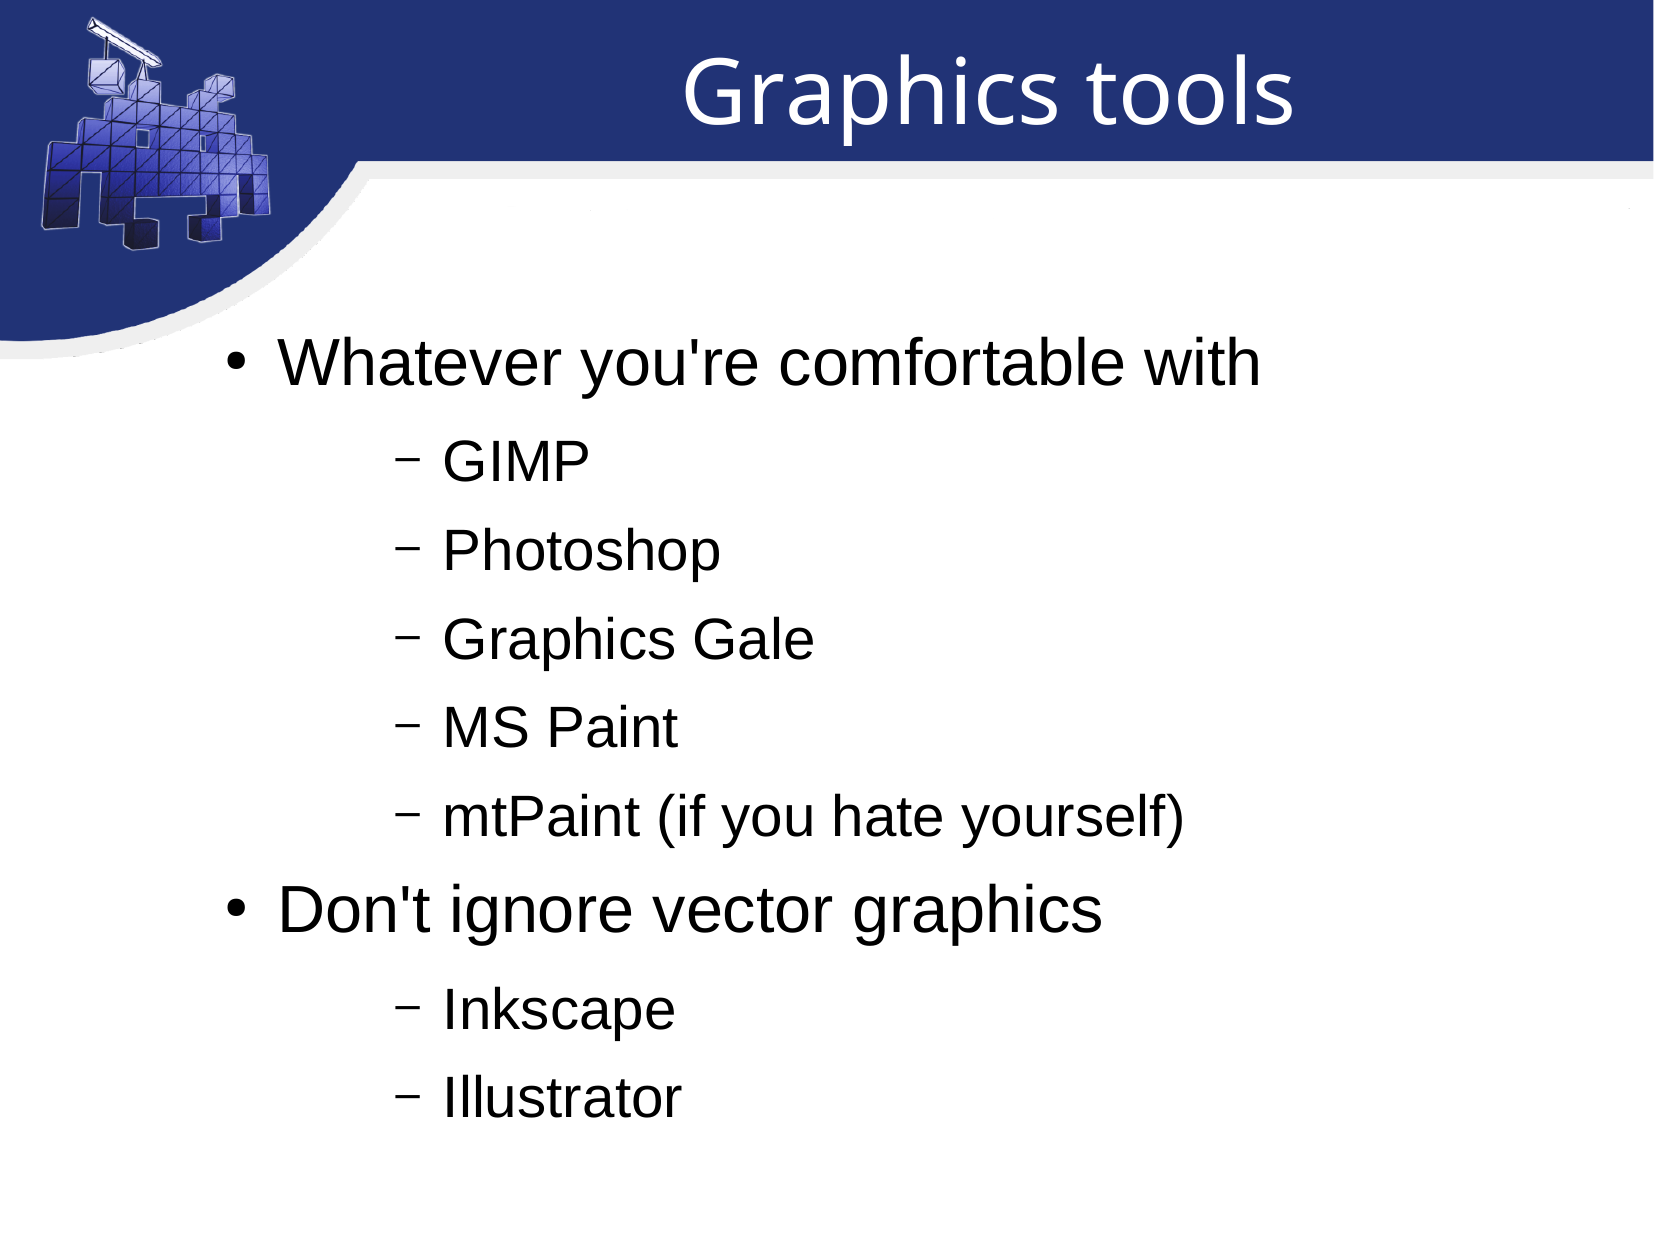

# Graphics tools
Whatever you're comfortable with
GIMP
Photoshop
Graphics Gale
MS Paint
mtPaint (if you hate yourself)
Don't ignore vector graphics
Inkscape
Illustrator